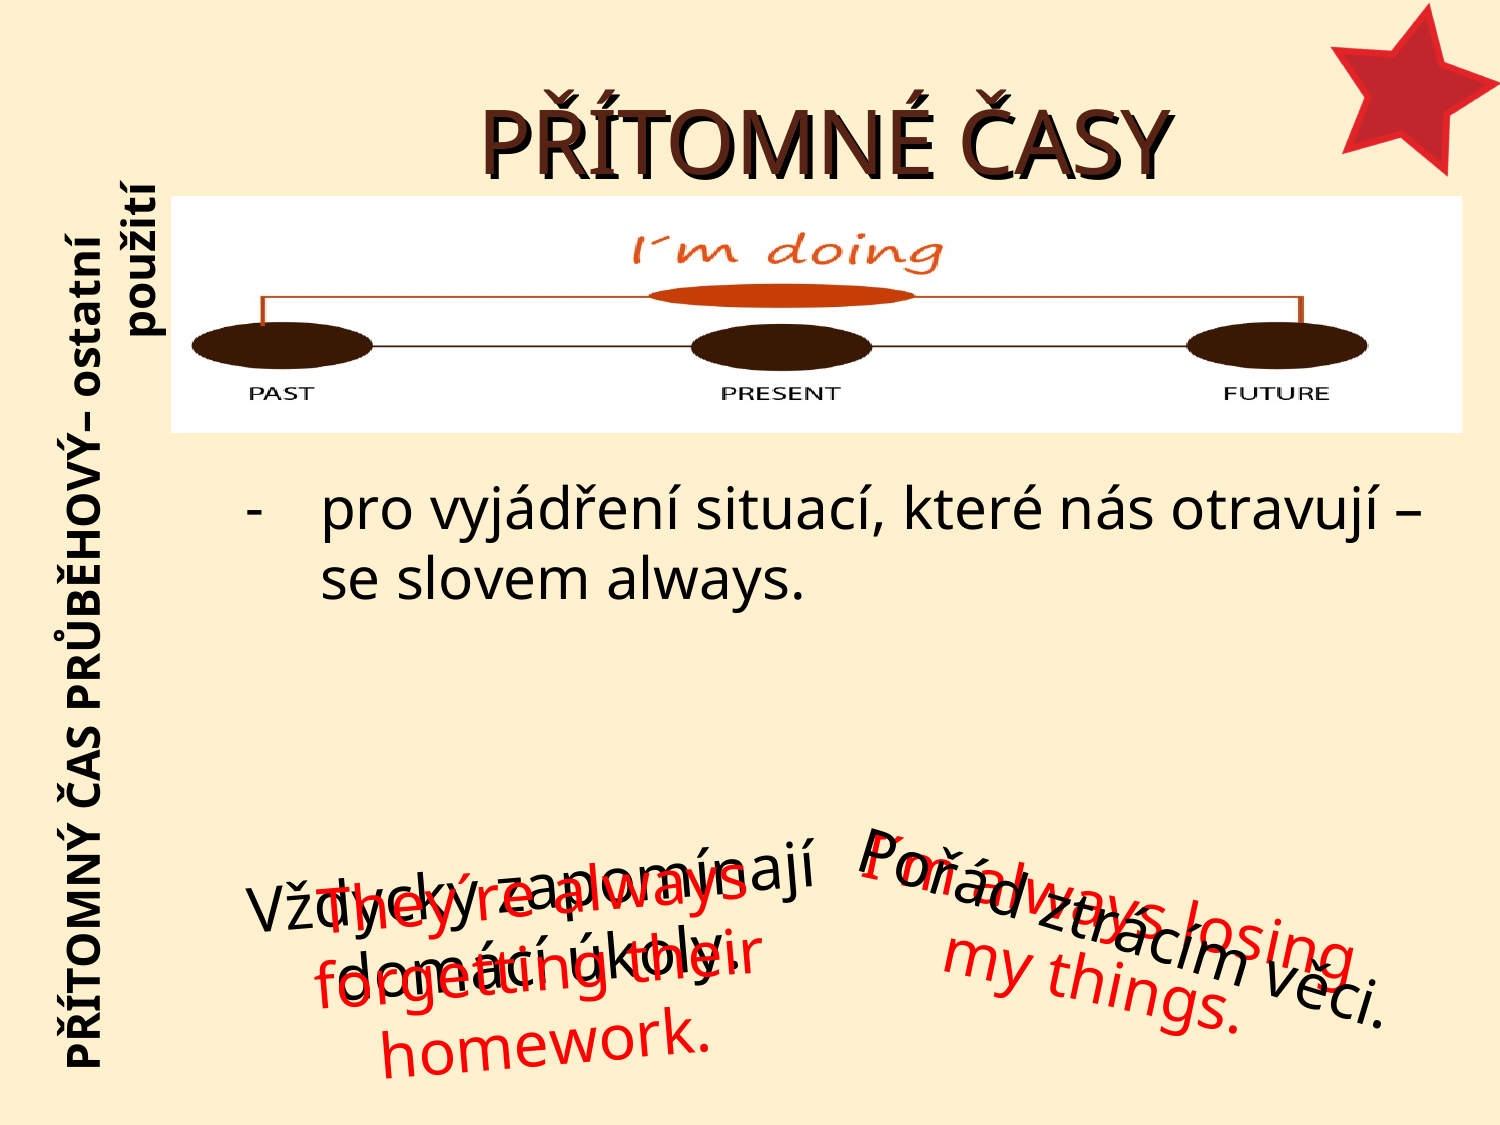

# PŘÍTOMNÉ ČASY
PŘÍTOMNÝ ČAS PRŮBĚHOVÝ– ostatní
				 použití
pro vyjádření situací, které nás otravují – se slovem always.
Vždycky zapomínají domácí úkoly.
They´re always forgetting their homework.
I´m always losing my things.
Pořád ztrácím věci.